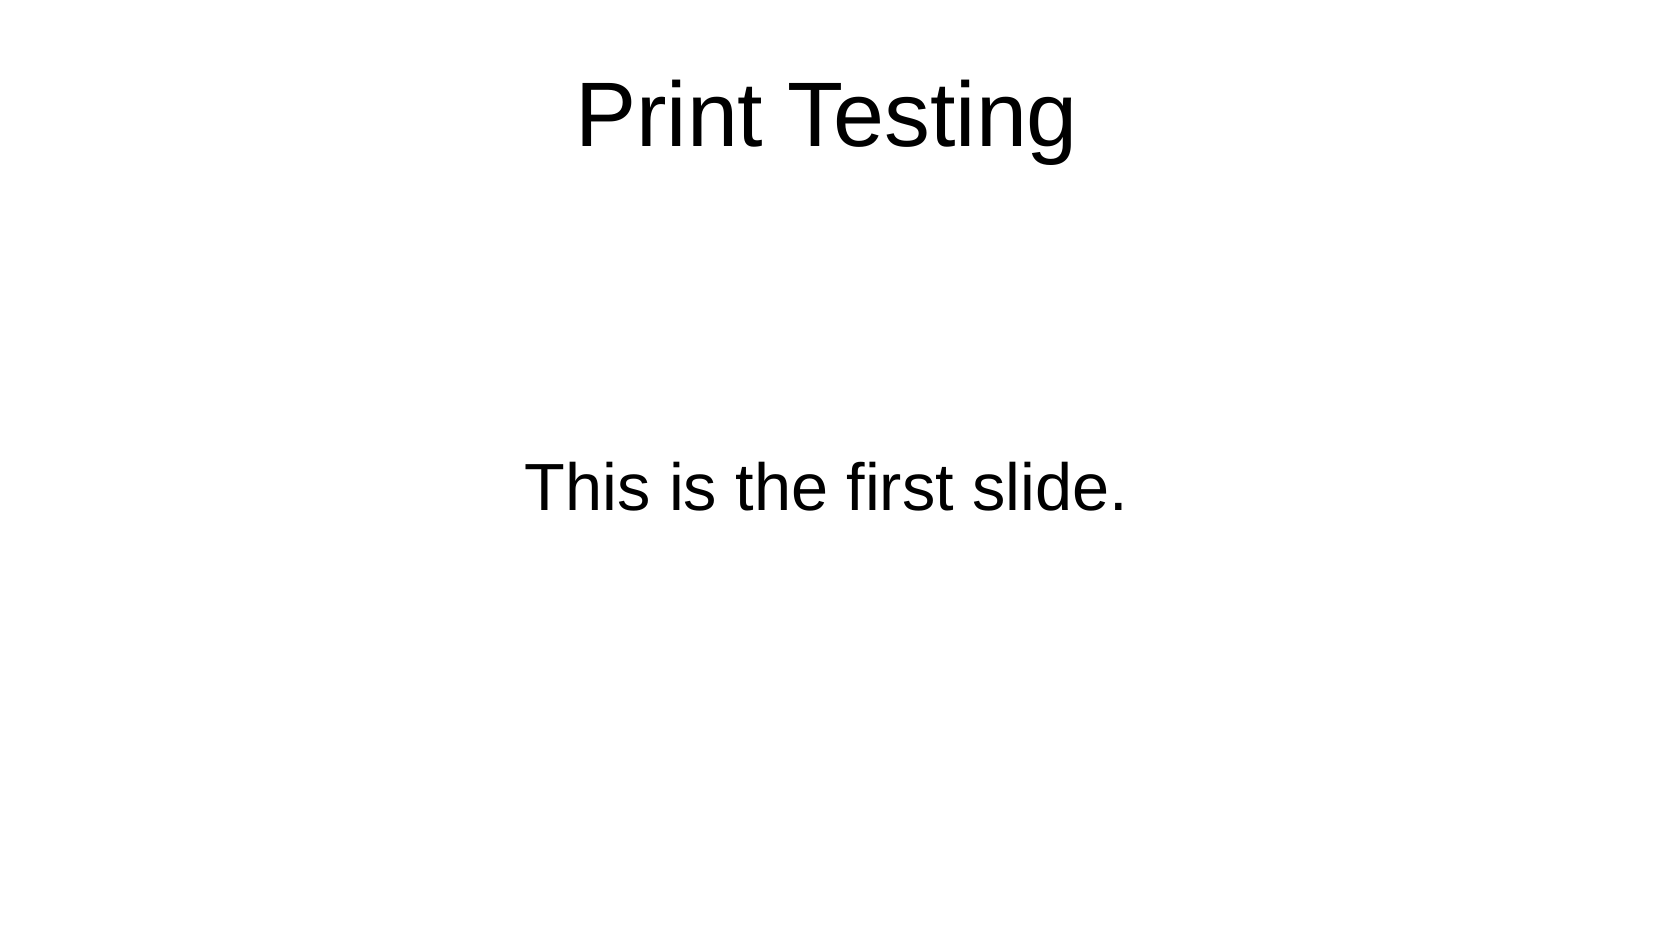

# Print Testing
This is the first slide.